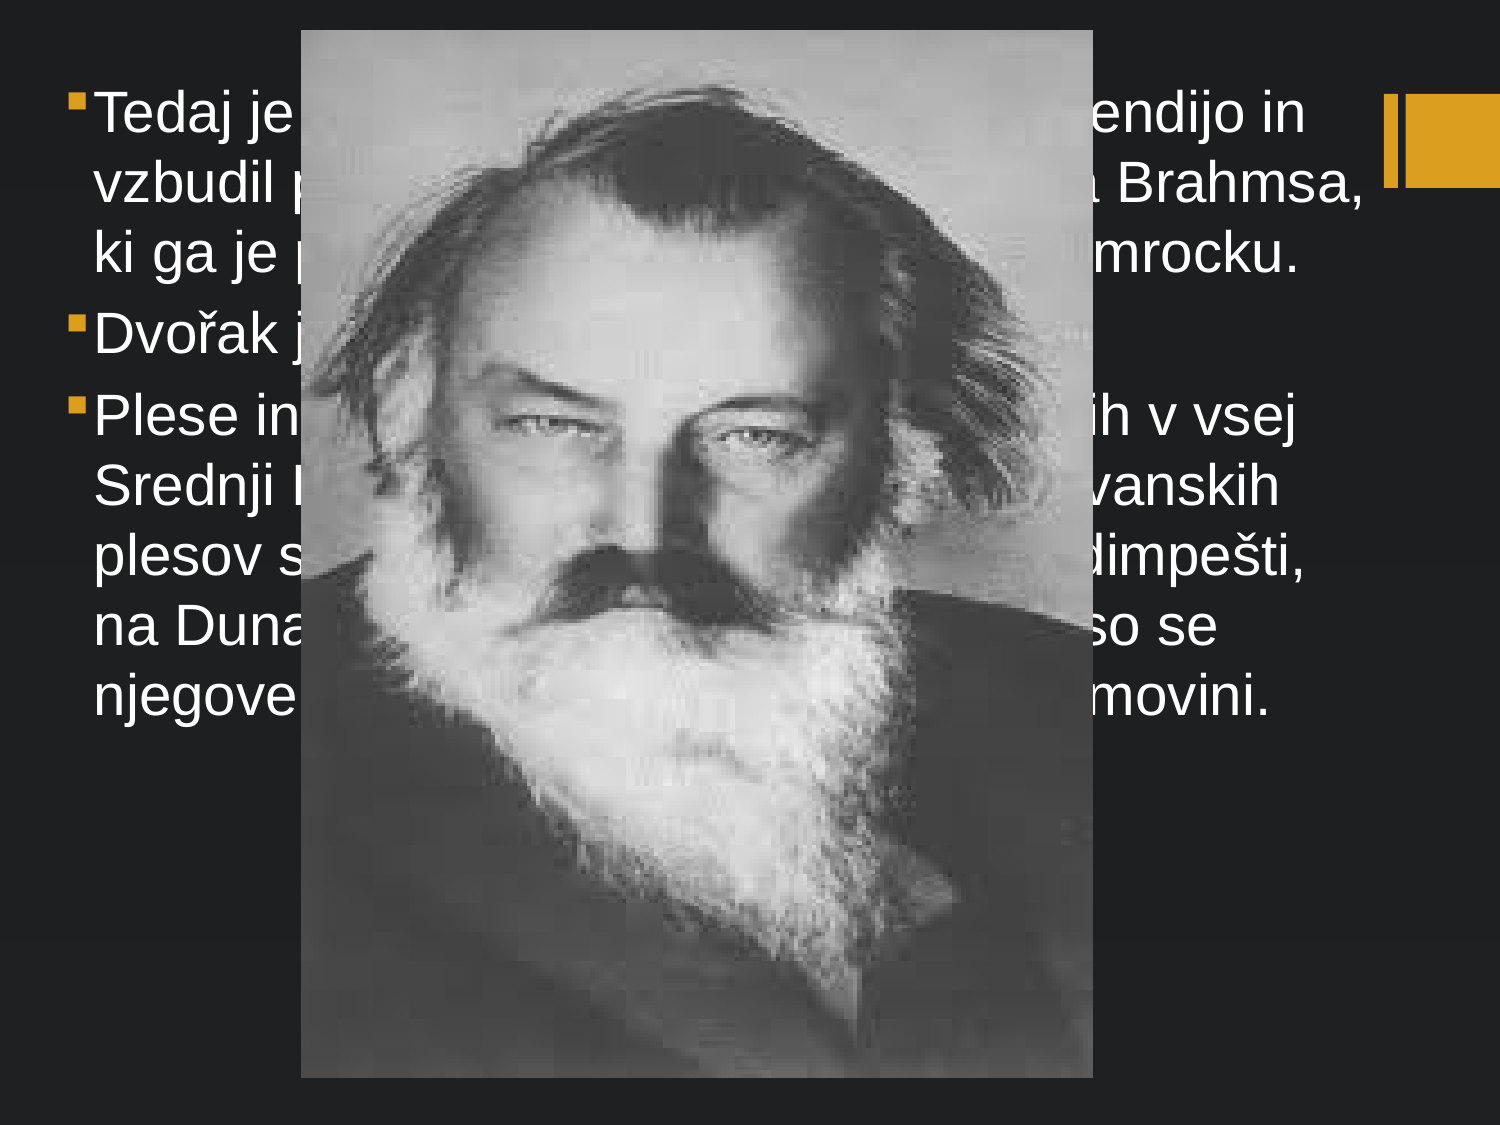

# Tedaj je pridobil avstrijsko državno štipendijo in vzbudil pozornost slavnega Johannesa Brahmsa, ki ga je priporočil svojemu založniku Simrocku.
Dvořak je čez noč zaslovel
Plese in duete so igrali in peli po salonih v vsej Srednji Evropi, orkestrirano verzijo Slovanskih plesov so izvedli orkestri v Berlinu, Budimpešti, na Dunaju in v Baltimoru in polagoma so se njegove slave začeli zavedati tudi v domovini.